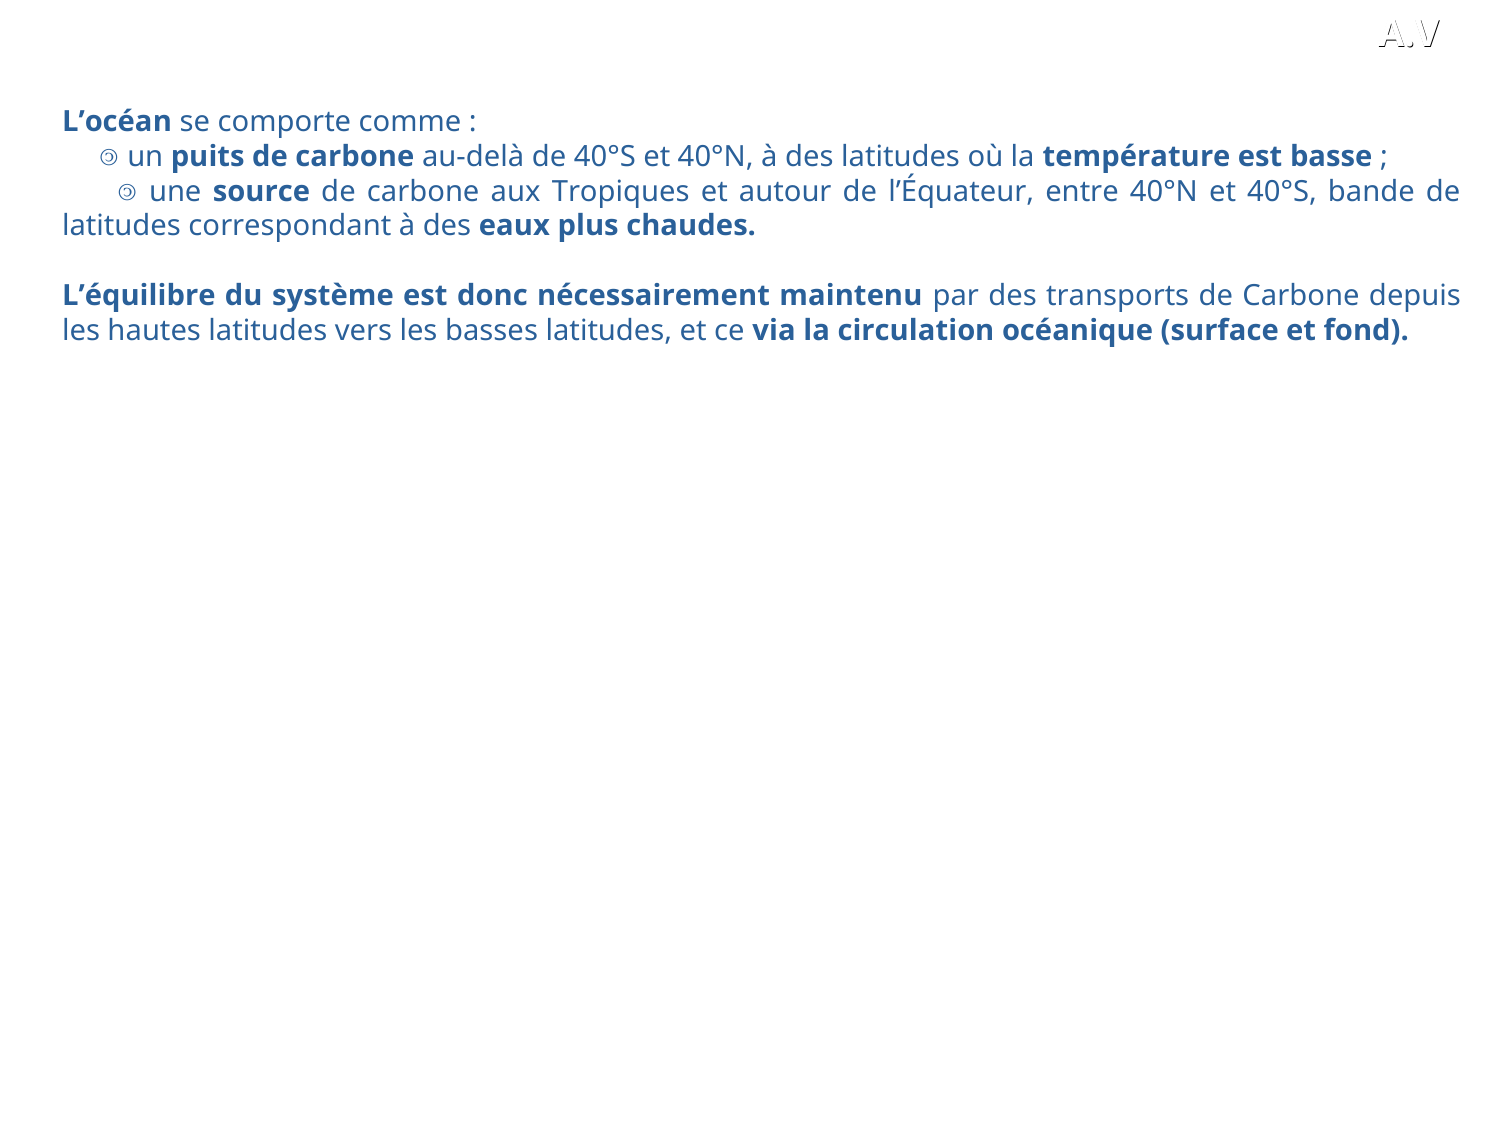

A.V
L’océan se comporte comme :
  un puits de carbone au-delà de 40°S et 40°N, à des latitudes où la température est basse ;
  une source de carbone aux Tropiques et autour de l’Équateur, entre 40°N et 40°S, bande de latitudes correspondant à des eaux plus chaudes.
L’équilibre du système est donc nécessairement maintenu par des transports de Carbone depuis les hautes latitudes vers les basses latitudes, et ce via la circulation océanique (surface et fond).